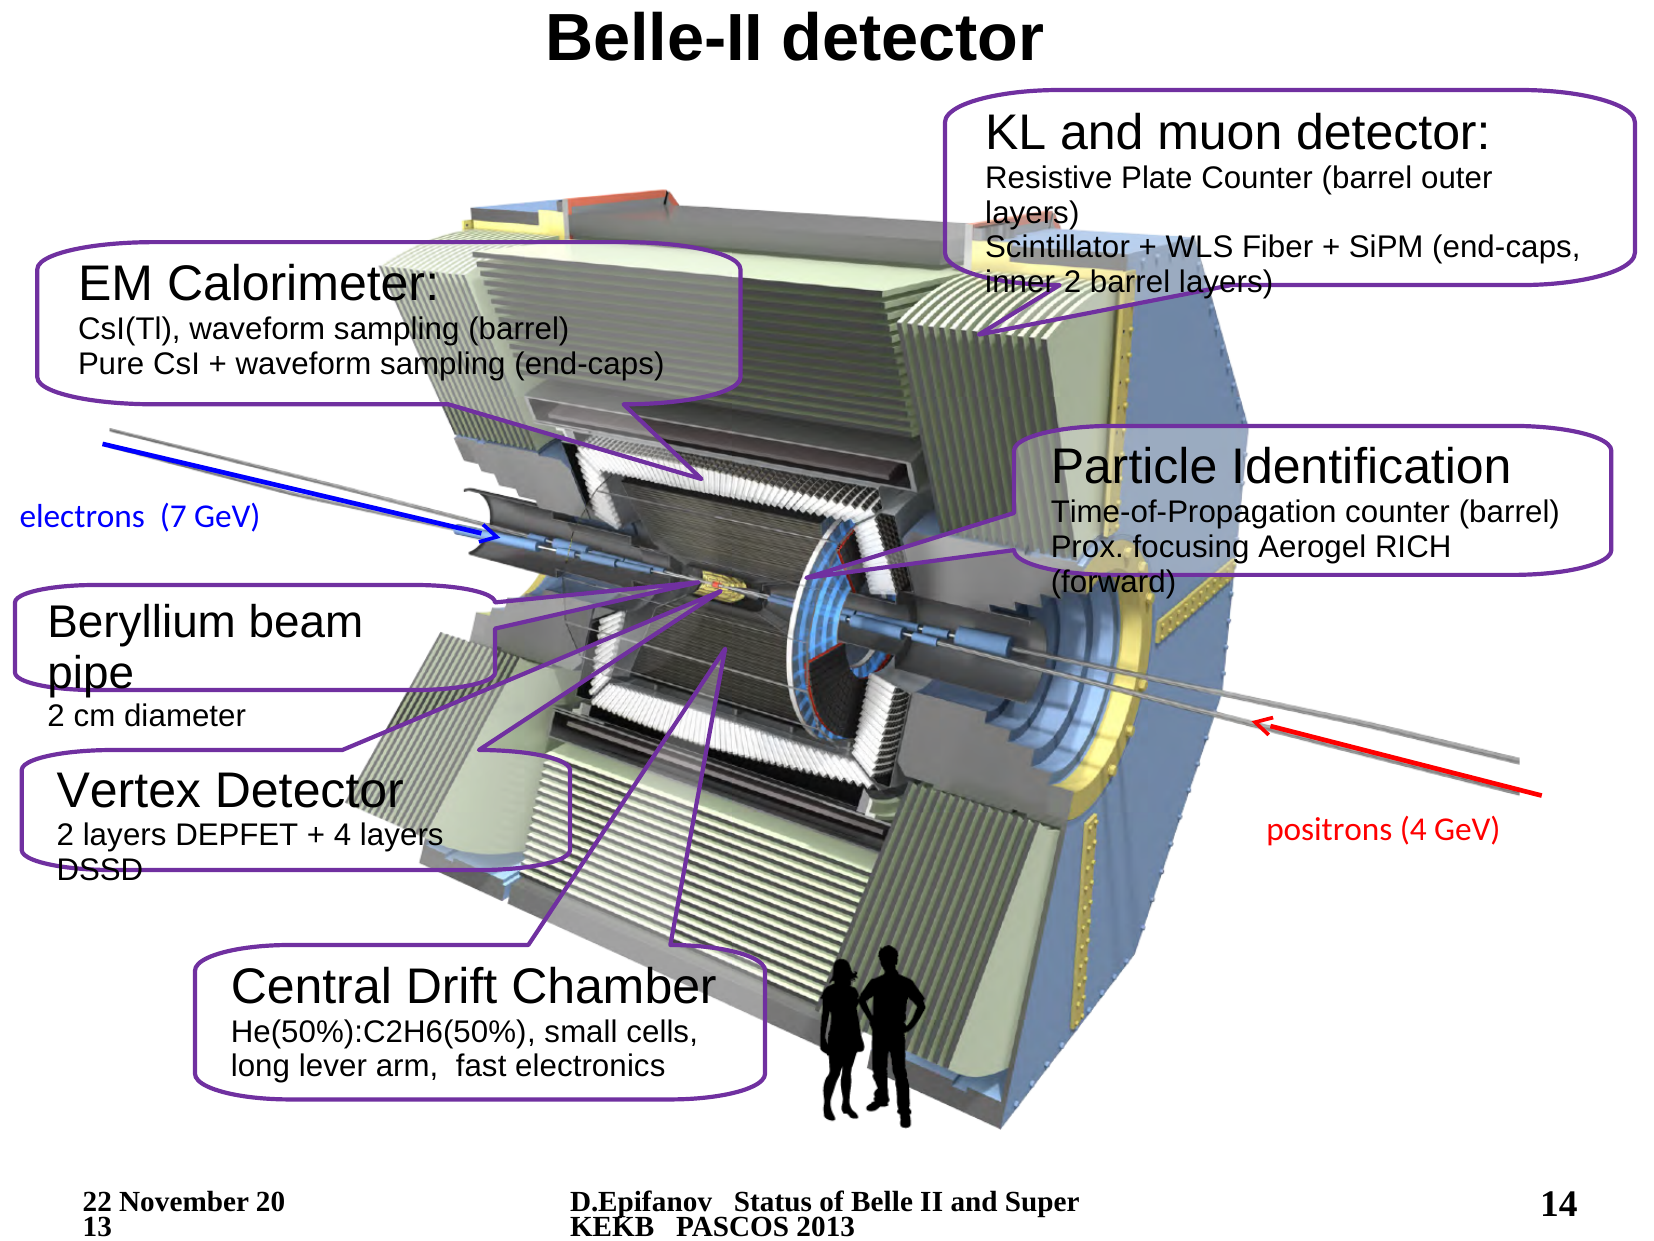

# Belle-II detector
KL and muon detector:
Resistive Plate Counter (barrel outer layers)
Scintillator + WLS Fiber + SiPM (end-caps, inner 2 barrel layers)
EM Calorimeter:
CsI(Tl), waveform sampling (barrel)
Pure CsI + waveform sampling (end-caps)
Particle Identification
Time-of-Propagation counter (barrel)
Prox. focusing Aerogel RICH (forward)
electrons (7 GeV)
Beryllium beam pipe
2 cm diameter
Vertex Detector
2 layers DEPFET + 4 layers DSSD
positrons (4 GeV)
Central Drift Chamber
He(50%):C2H6(50%), small cells, long lever arm, fast electronics
14
22 November 2013
D.Epifanov Status of Belle II and SuperKEKB PASCOS 2013